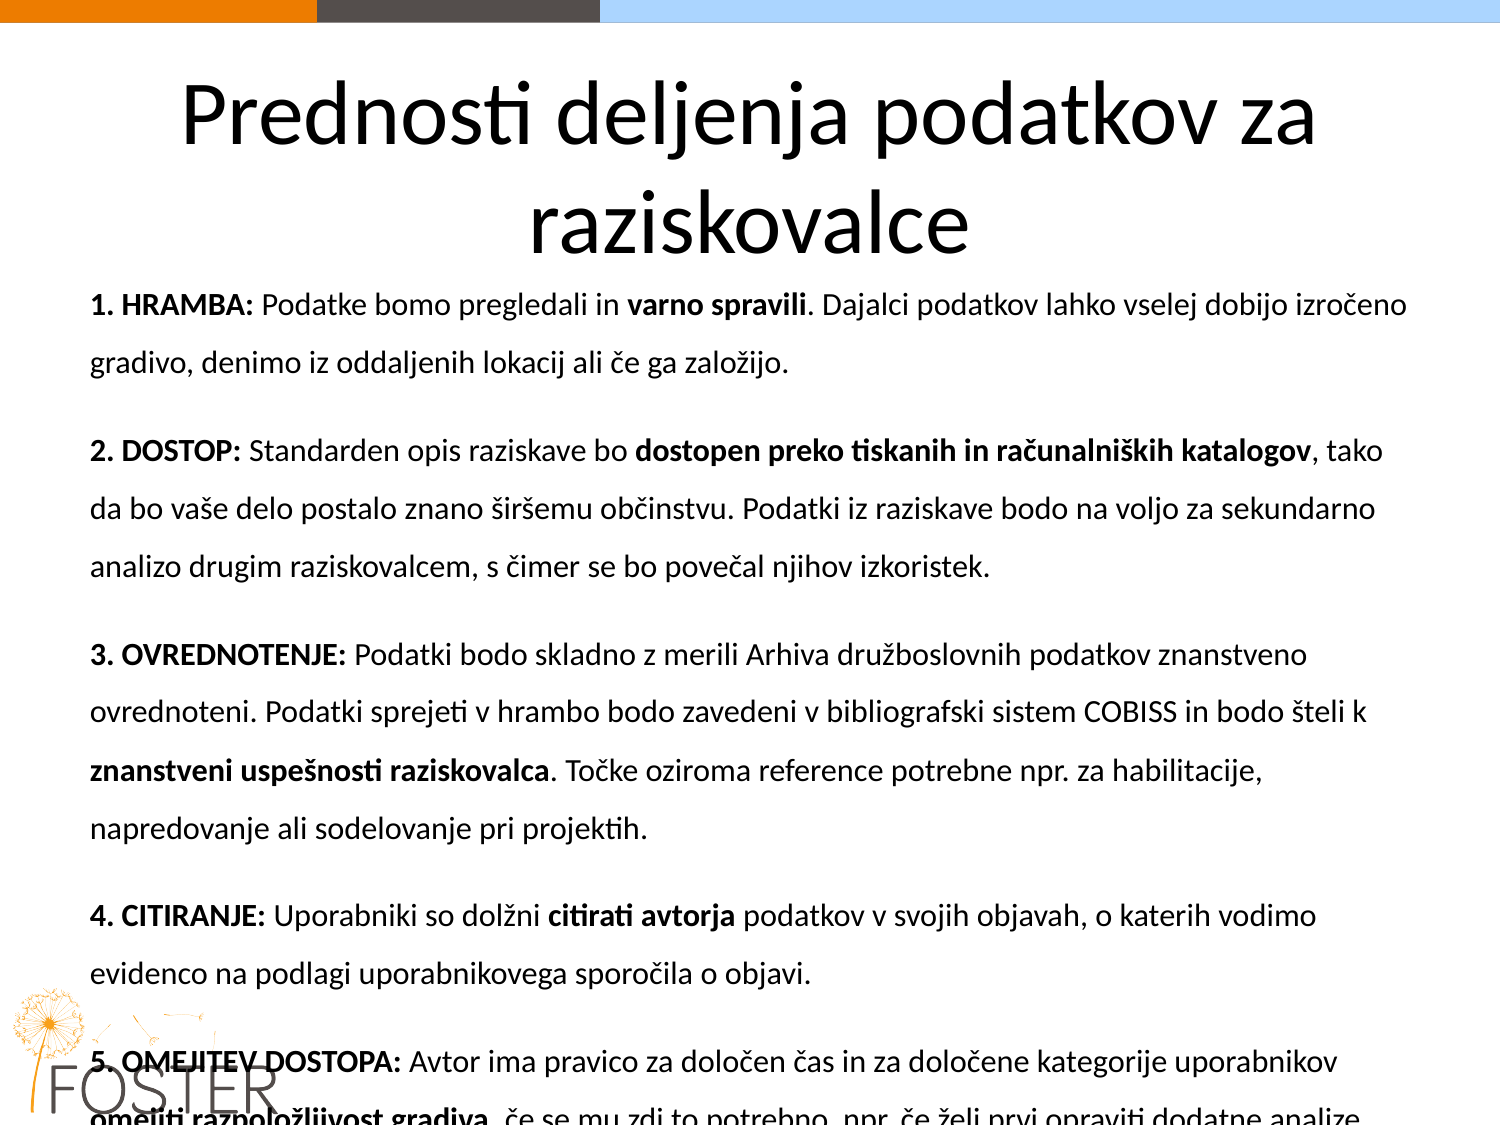

# Prednosti deljenja podatkov za raziskovalce
1. HRAMBA: Podatke bomo pregledali in varno spravili. Dajalci podatkov lahko vselej dobijo izročeno gradivo, denimo iz oddaljenih lokacij ali če ga založijo.
2. DOSTOP: Standarden opis raziskave bo dostopen preko tiskanih in računalniških katalogov, tako da bo vaše delo postalo znano širšemu občinstvu. Podatki iz raziskave bodo na voljo za sekundarno analizo drugim raziskovalcem, s čimer se bo povečal njihov izkoristek.
3. OVREDNOTENJE: Podatki bodo skladno z merili Arhiva družboslovnih podatkov znanstveno ovrednoteni. Podatki sprejeti v hrambo bodo zavedeni v bibliografski sistem COBISS in bodo šteli k znanstveni uspešnosti raziskovalca. Točke oziroma reference potrebne npr. za habilitacije, napredovanje ali sodelovanje pri projektih.
4. CITIRANJE: Uporabniki so dolžni citirati avtorja podatkov v svojih objavah, o katerih vodimo evidenco na podlagi uporabnikovega sporočila o objavi.
5. OMEJITEV DOSTOPA: Avtor ima pravico za določen čas in za določene kategorije uporabnikov omejiti razpoložljivost gradiva, če se mu zdi to potrebno, npr. če želi prvi opraviti dodatne analize.